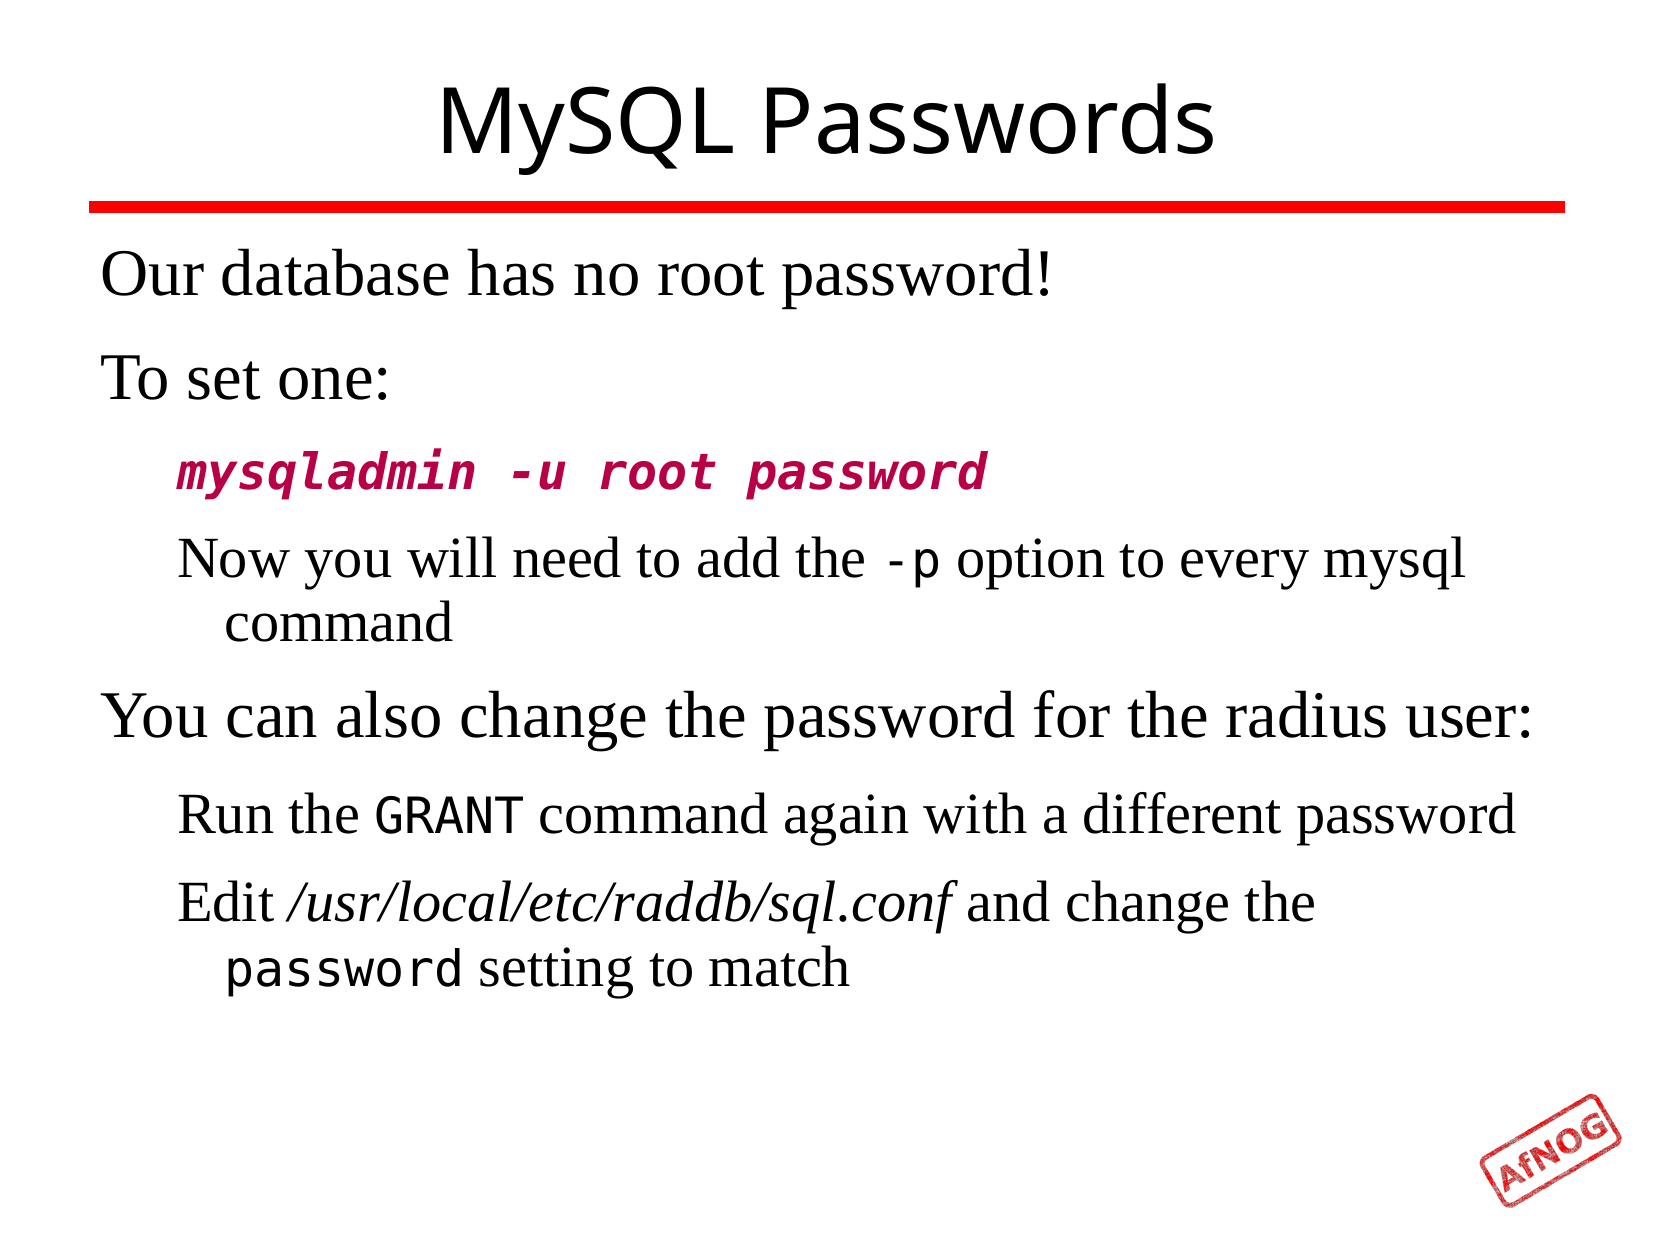

# MySQL Passwords
Our database has no root password!
To set one:
mysqladmin -u root password
Now you will need to add the -p option to every mysql command
You can also change the password for the radius user:
Run the GRANT command again with a different password
Edit /usr/local/etc/raddb/sql.conf and change the password setting to match